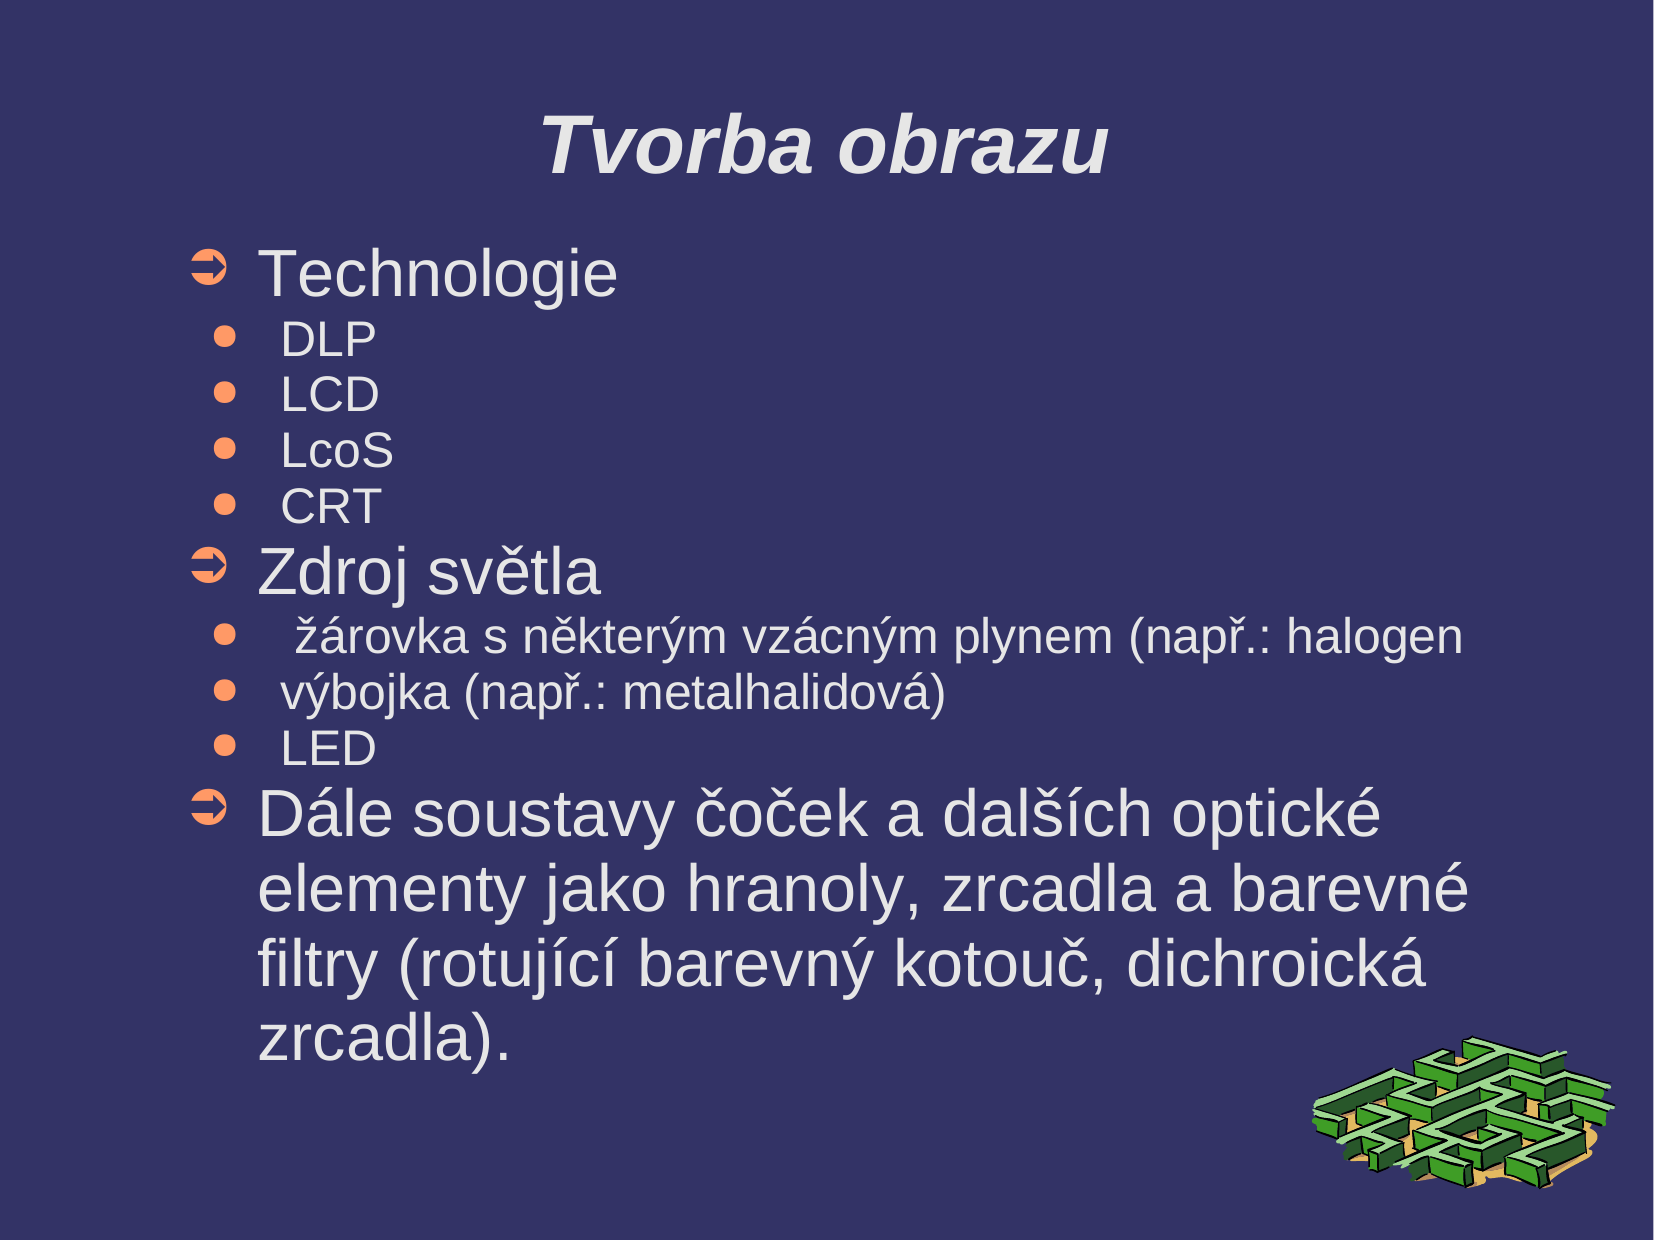

# Tvorba obrazu
Technologie
DLP
LCD
LcoS
CRT
Zdroj světla
 žárovka s některým vzácným plynem (např.: halogen
výbojka (např.: metalhalidová)
LED
Dále soustavy čoček a dalších optické elementy jako hranoly, zrcadla a barevné filtry (rotující barevný kotouč, dichroická zrcadla).